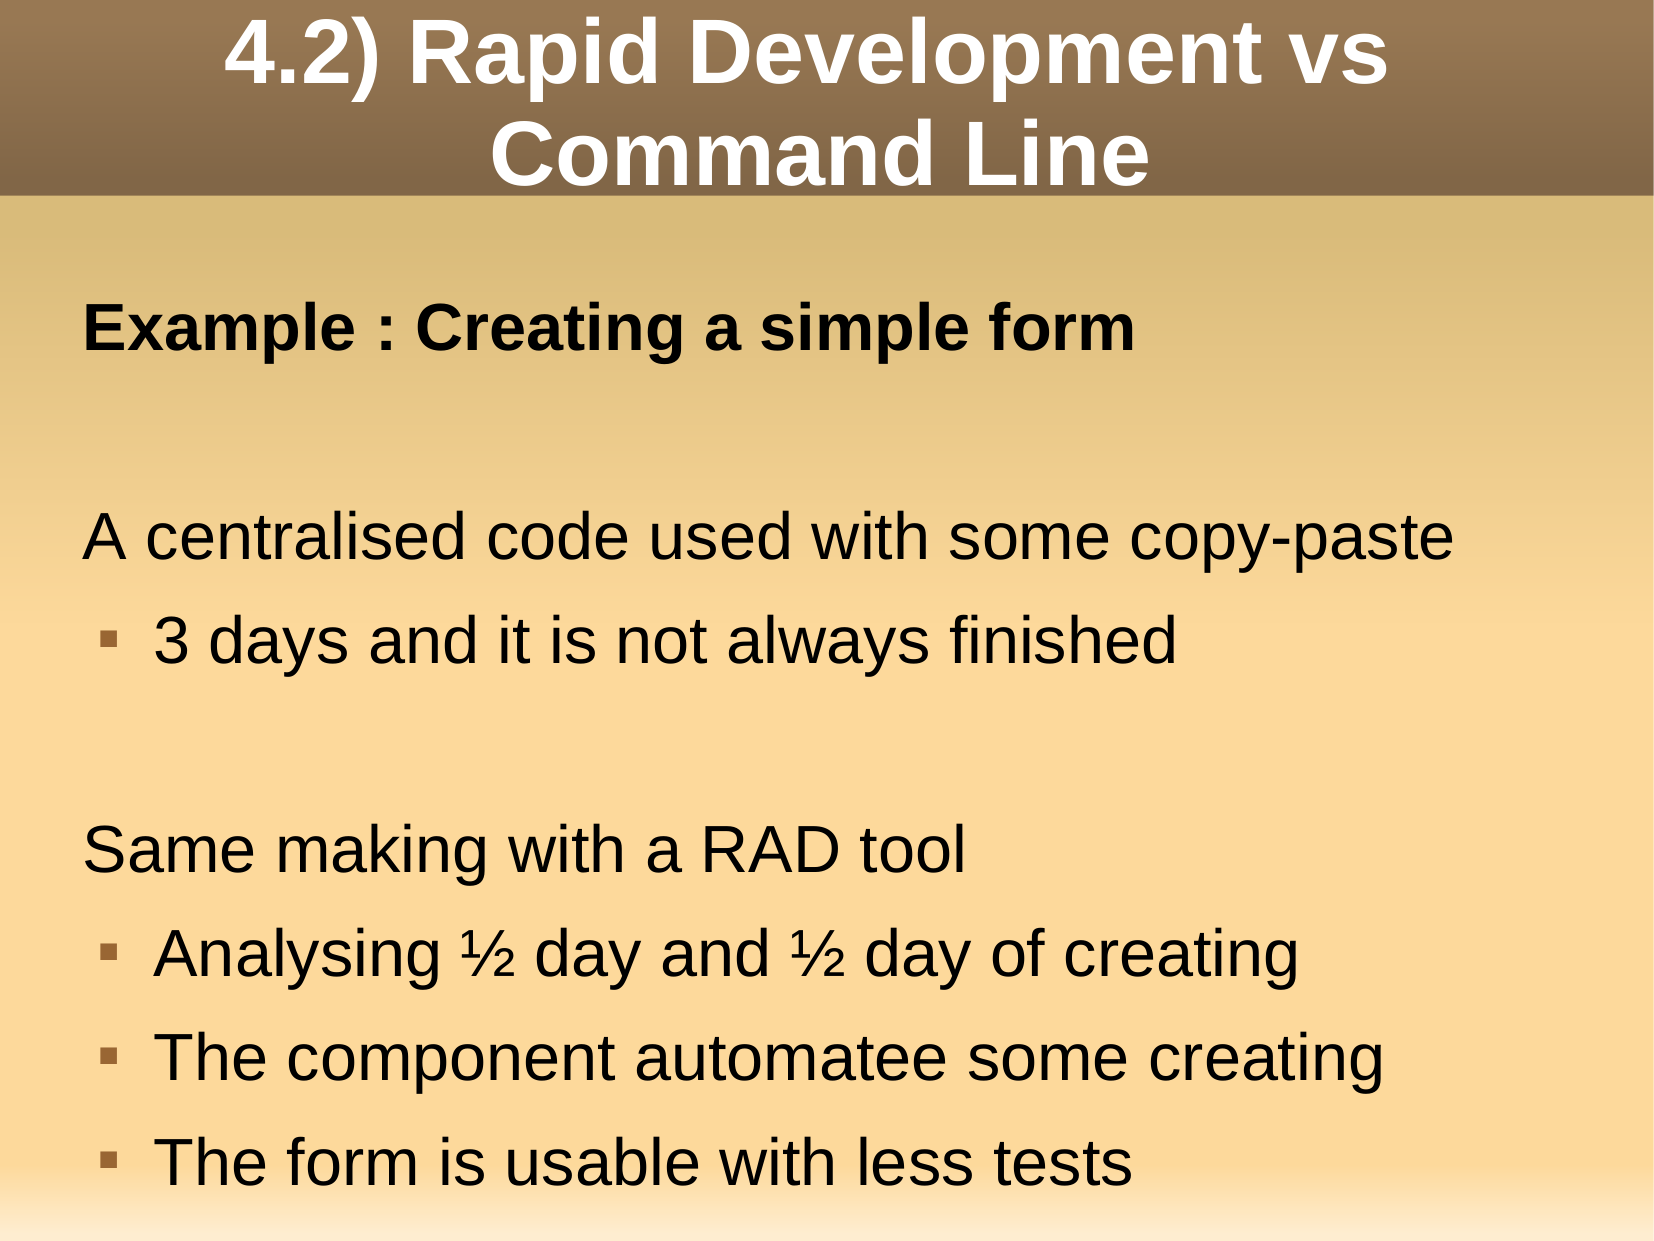

# 4.2) Rapid Development vs Command Line
Example : Creating a simple form
A centralised code used with some copy-paste
3 days and it is not always finished
Same making with a RAD tool
Analysing ½ day and ½ day of creating
The component automatee some creating
The form is usable with less tests